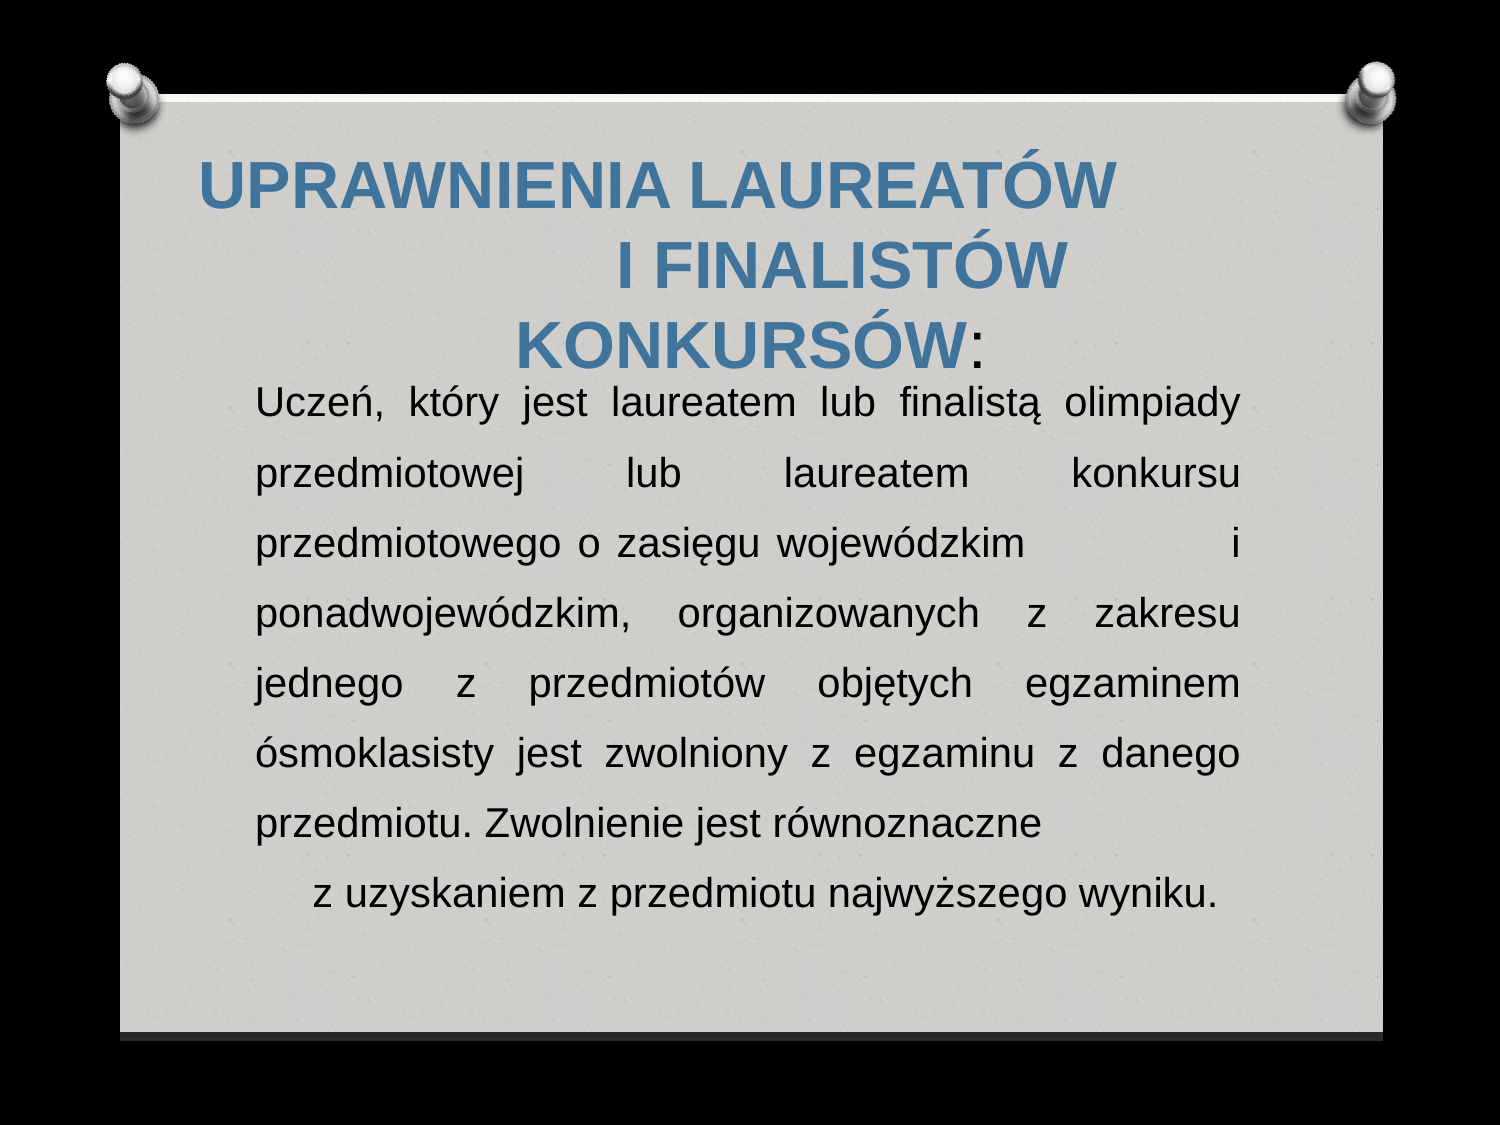

# UPRAWNIENIA LAUREATÓW I FINALISTÓW KONKURSÓW:
Uczeń, który jest laureatem lub finalistą olimpiady przedmiotowej lub laureatem konkursu ‎przedmiotowego o zasięgu wojewódzkim i ponadwojewódzkim, organizowanych ‎z zakresu jednego z przedmiotów objętych egzaminem ósmoklasisty jest zwolniony z egzaminu z danego przedmiotu. Zwolnienie jest równoznaczne z uzyskaniem ‎z przedmiotu najwyższego wyniku.